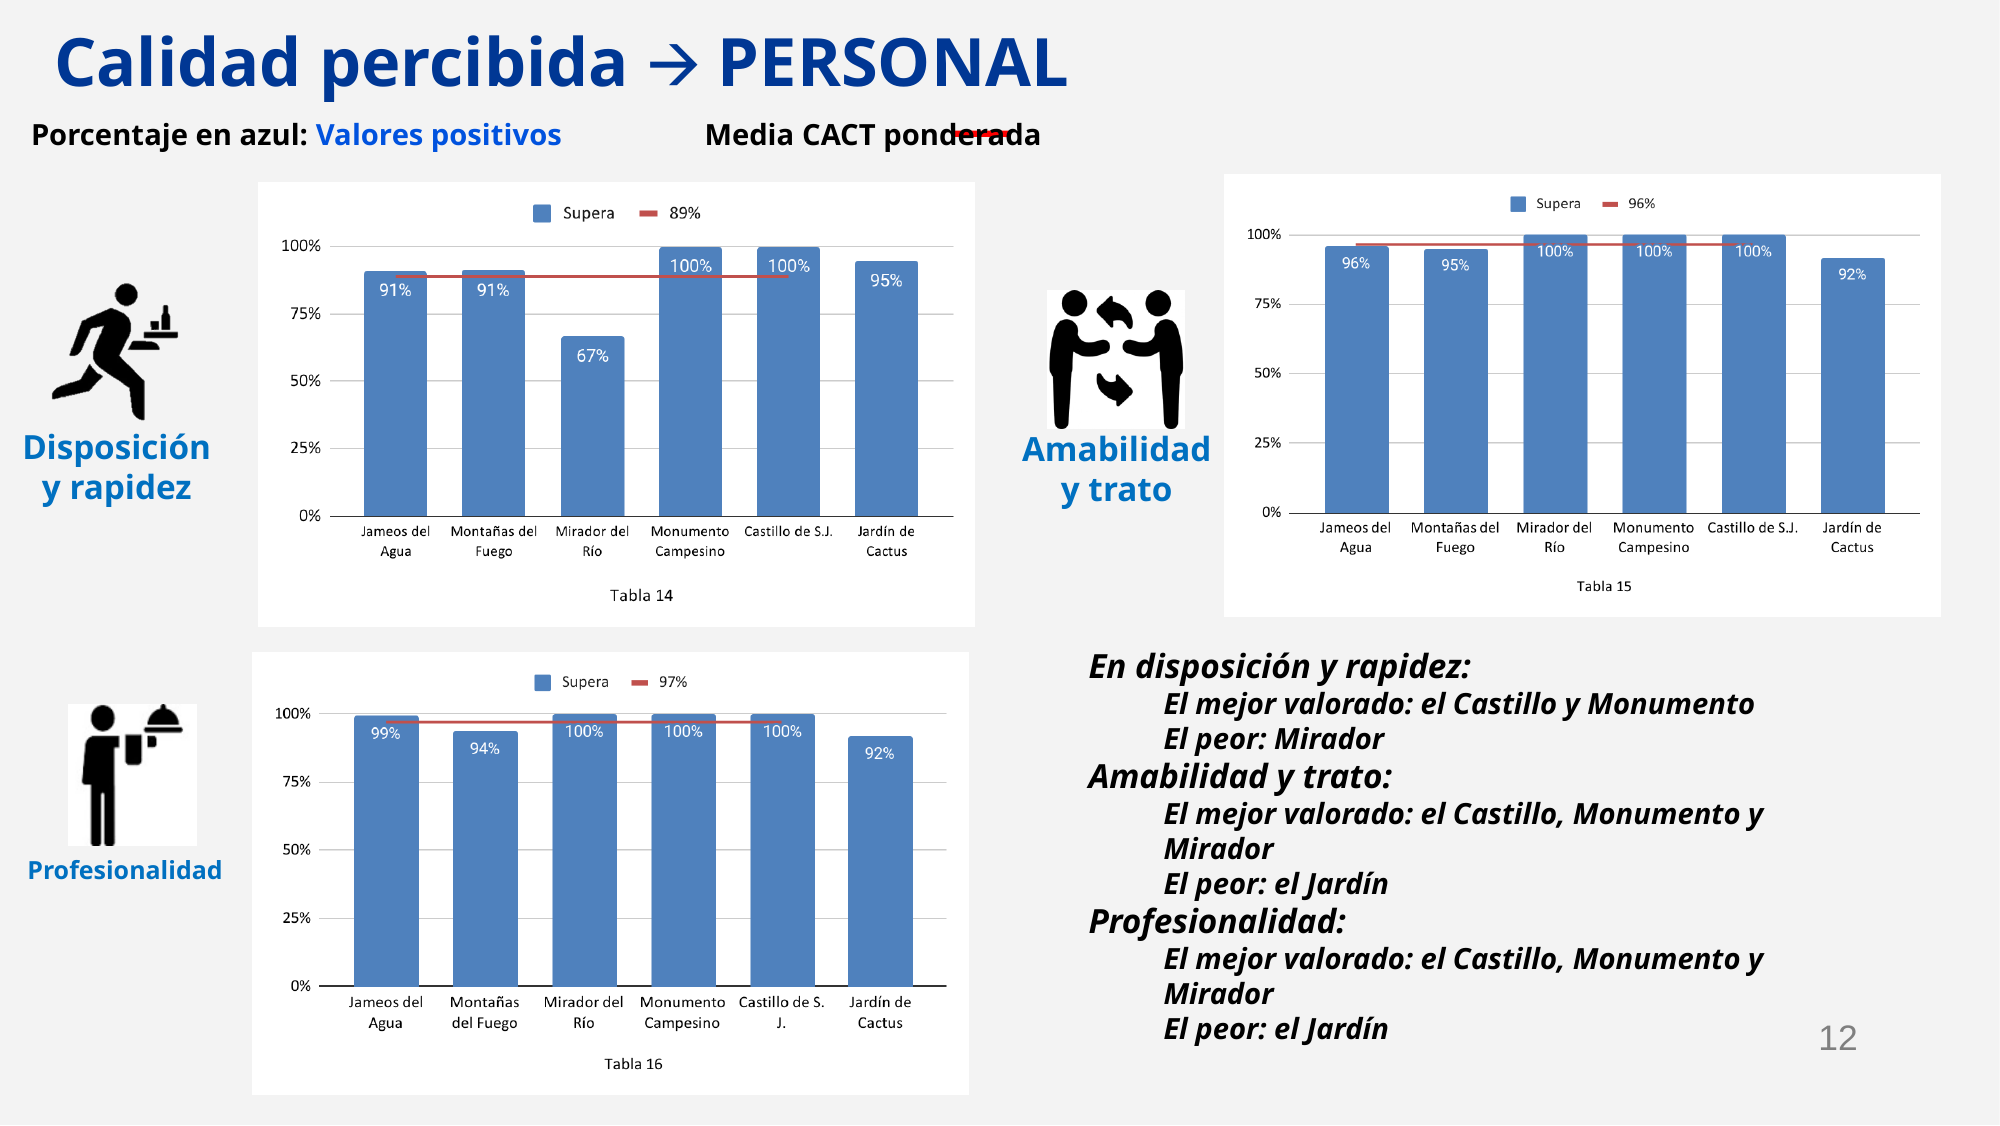

Calidad percibida 🡪 PERSONAL
 Porcentaje en azul: Valores positivos Media CACT ponderada
Disposición y rapidez
Amabilidad y trato
En disposición y rapidez:
El mejor valorado: el Castillo y Monumento
El peor: Mirador
Amabilidad y trato:
El mejor valorado: el Castillo, Monumento y Mirador
El peor: el Jardín
Profesionalidad:
El mejor valorado: el Castillo, Monumento y Mirador
El peor: el Jardín
Profesionalidad